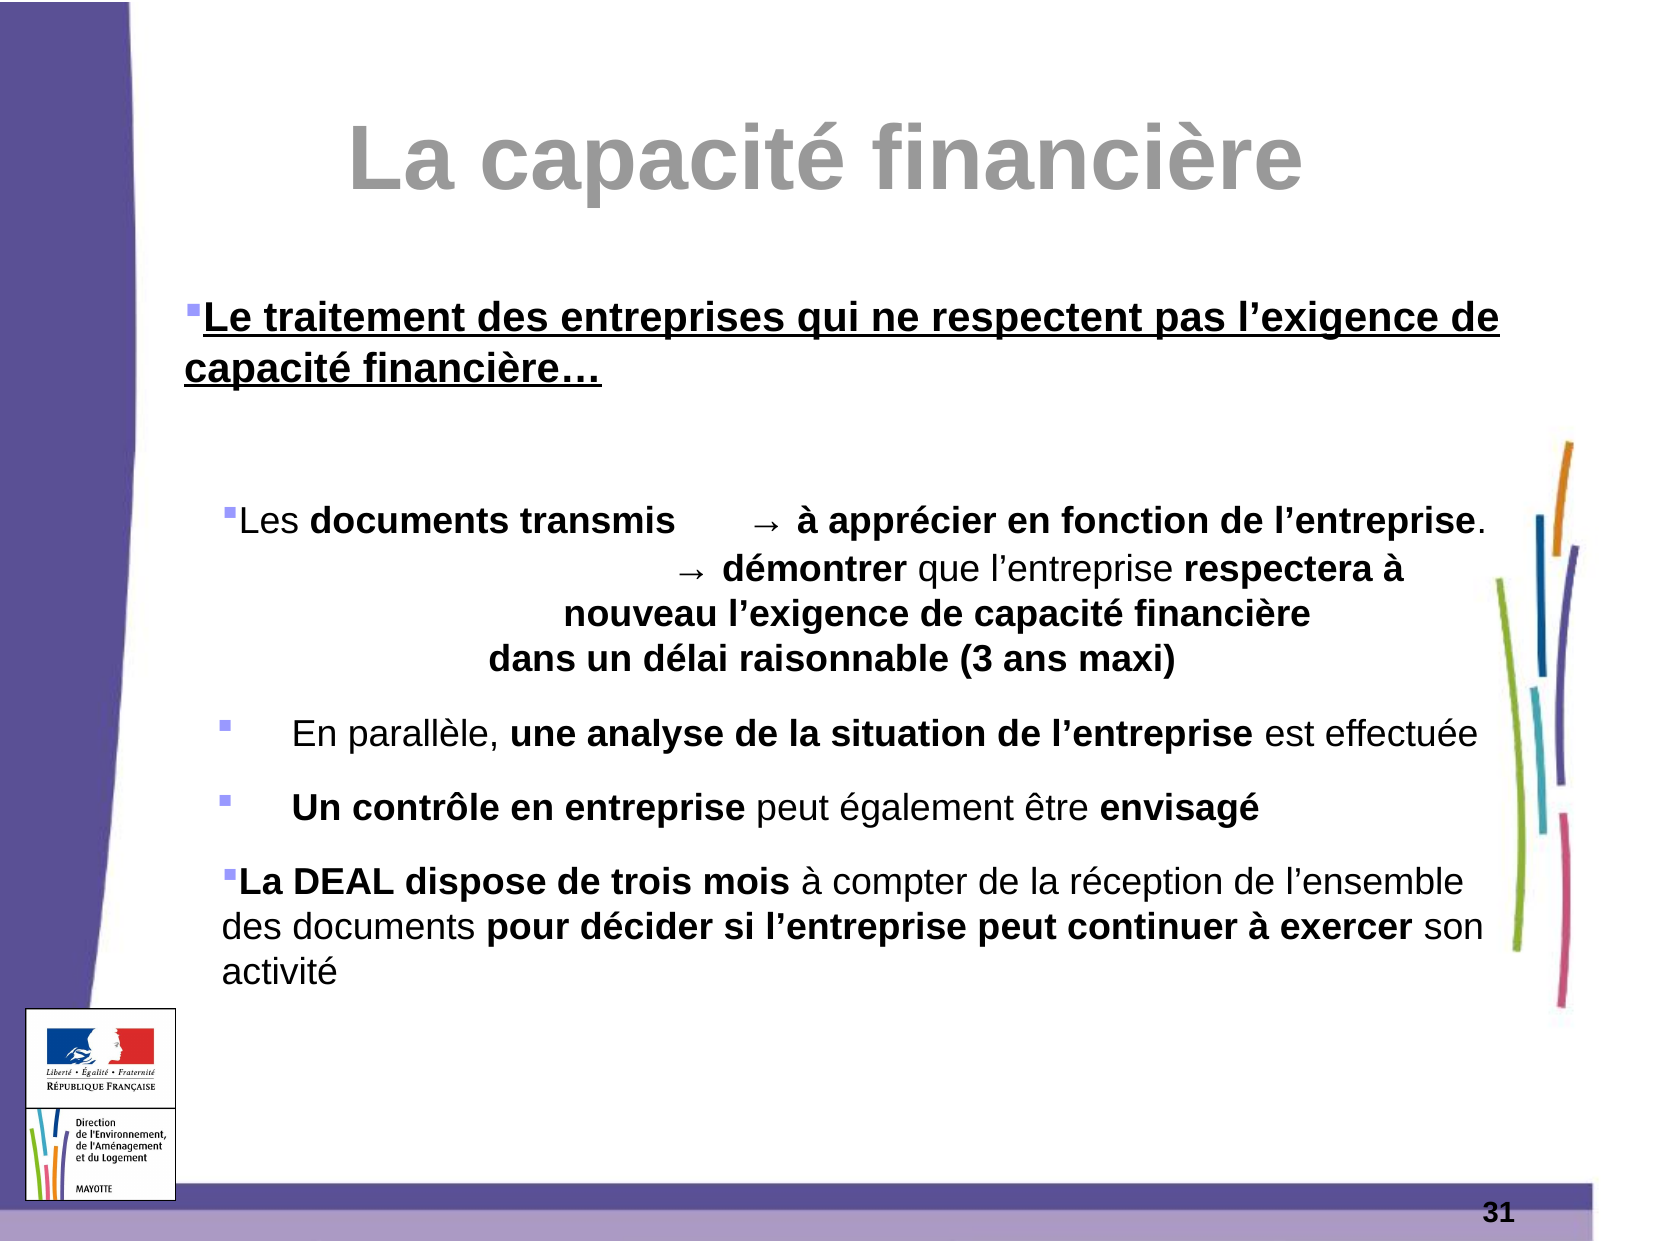

# La capacité financière
Le traitement des entreprises qui ne respectent pas l’exigence de capacité financière…
Les documents transmis	→ à apprécier en fonction de l’entreprise. 		 				→ démontrer que l’entreprise respectera à 						 nouveau l’exigence de capacité financière 						 dans un délai raisonnable (3 ans maxi)
En parallèle, une analyse de la situation de l’entreprise est effectuée
Un contrôle en entreprise peut également être envisagé
La DEAL dispose de trois mois à compter de la réception de l’ensemble des documents pour décider si l’entreprise peut continuer à exercer son activité